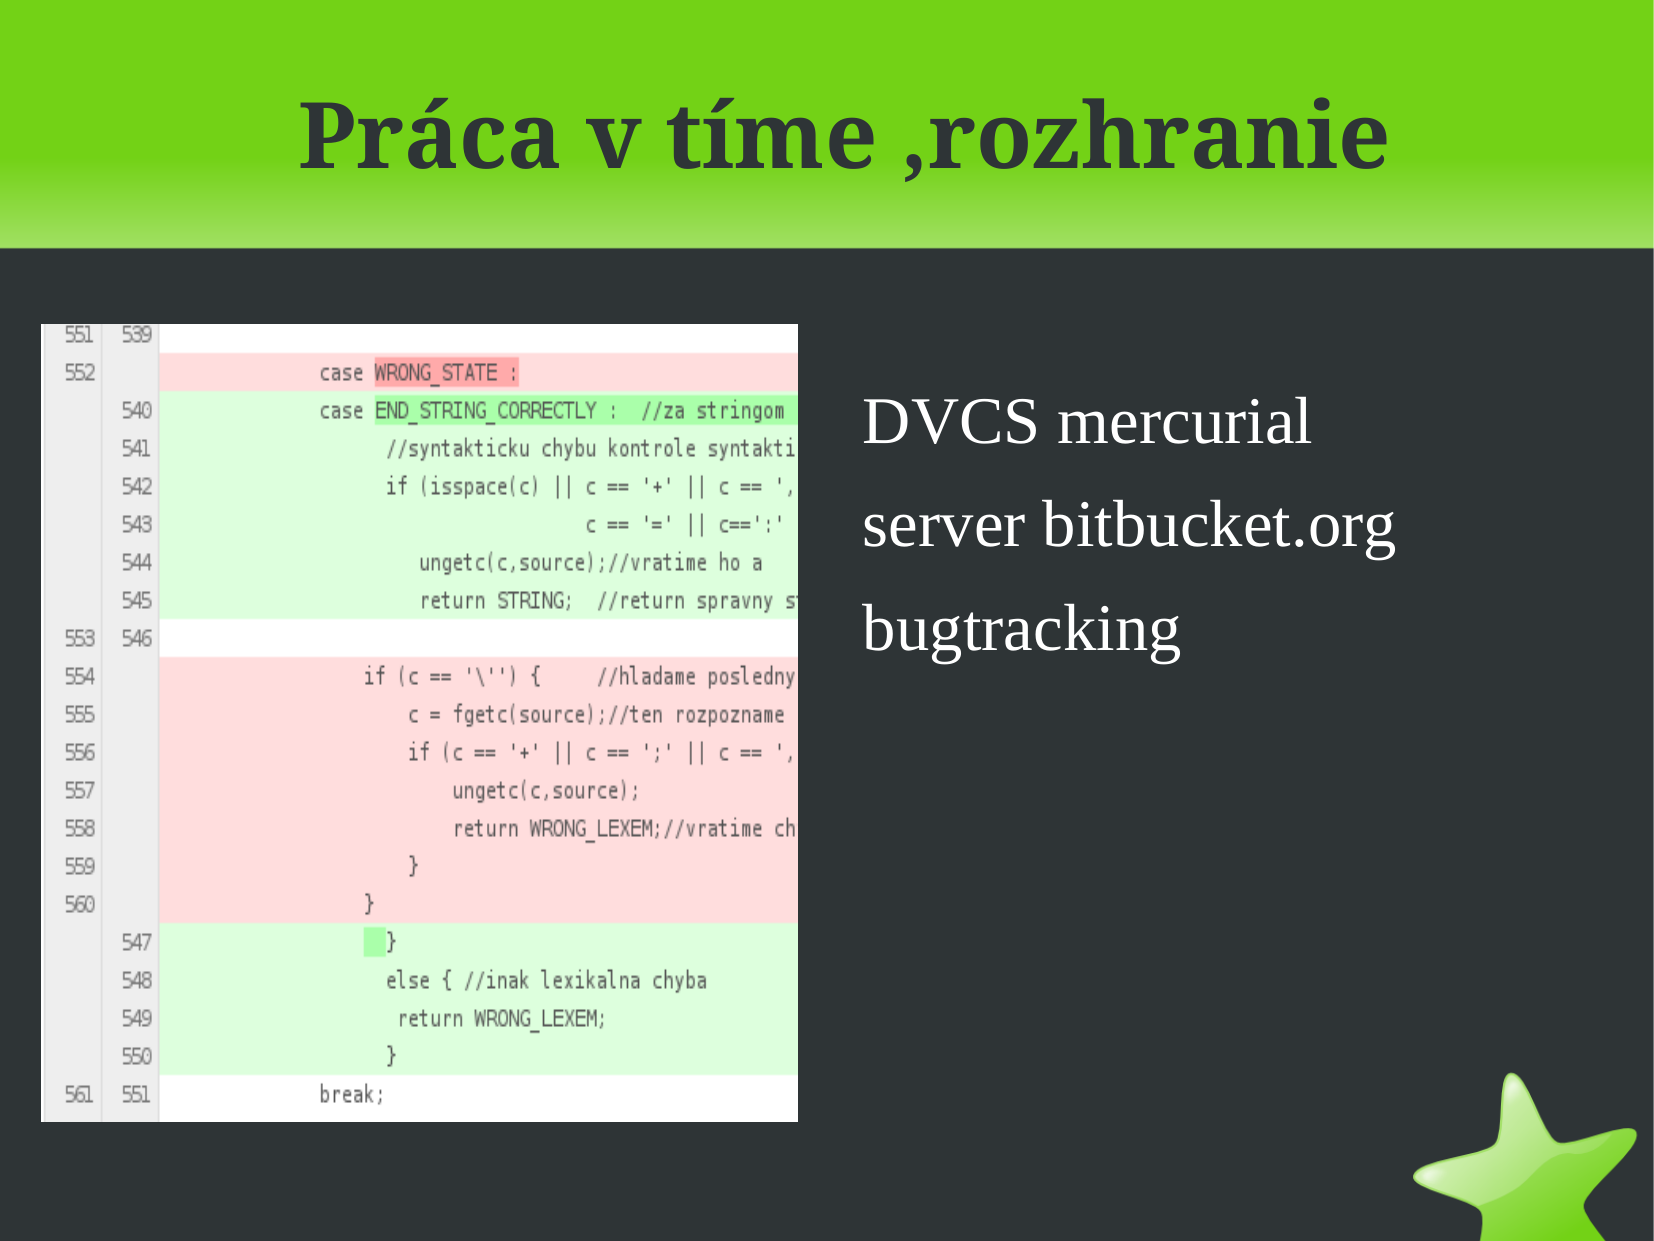

# Práca v tíme ,rozhranie
DVCS mercurial
server bitbucket.org
bugtracking